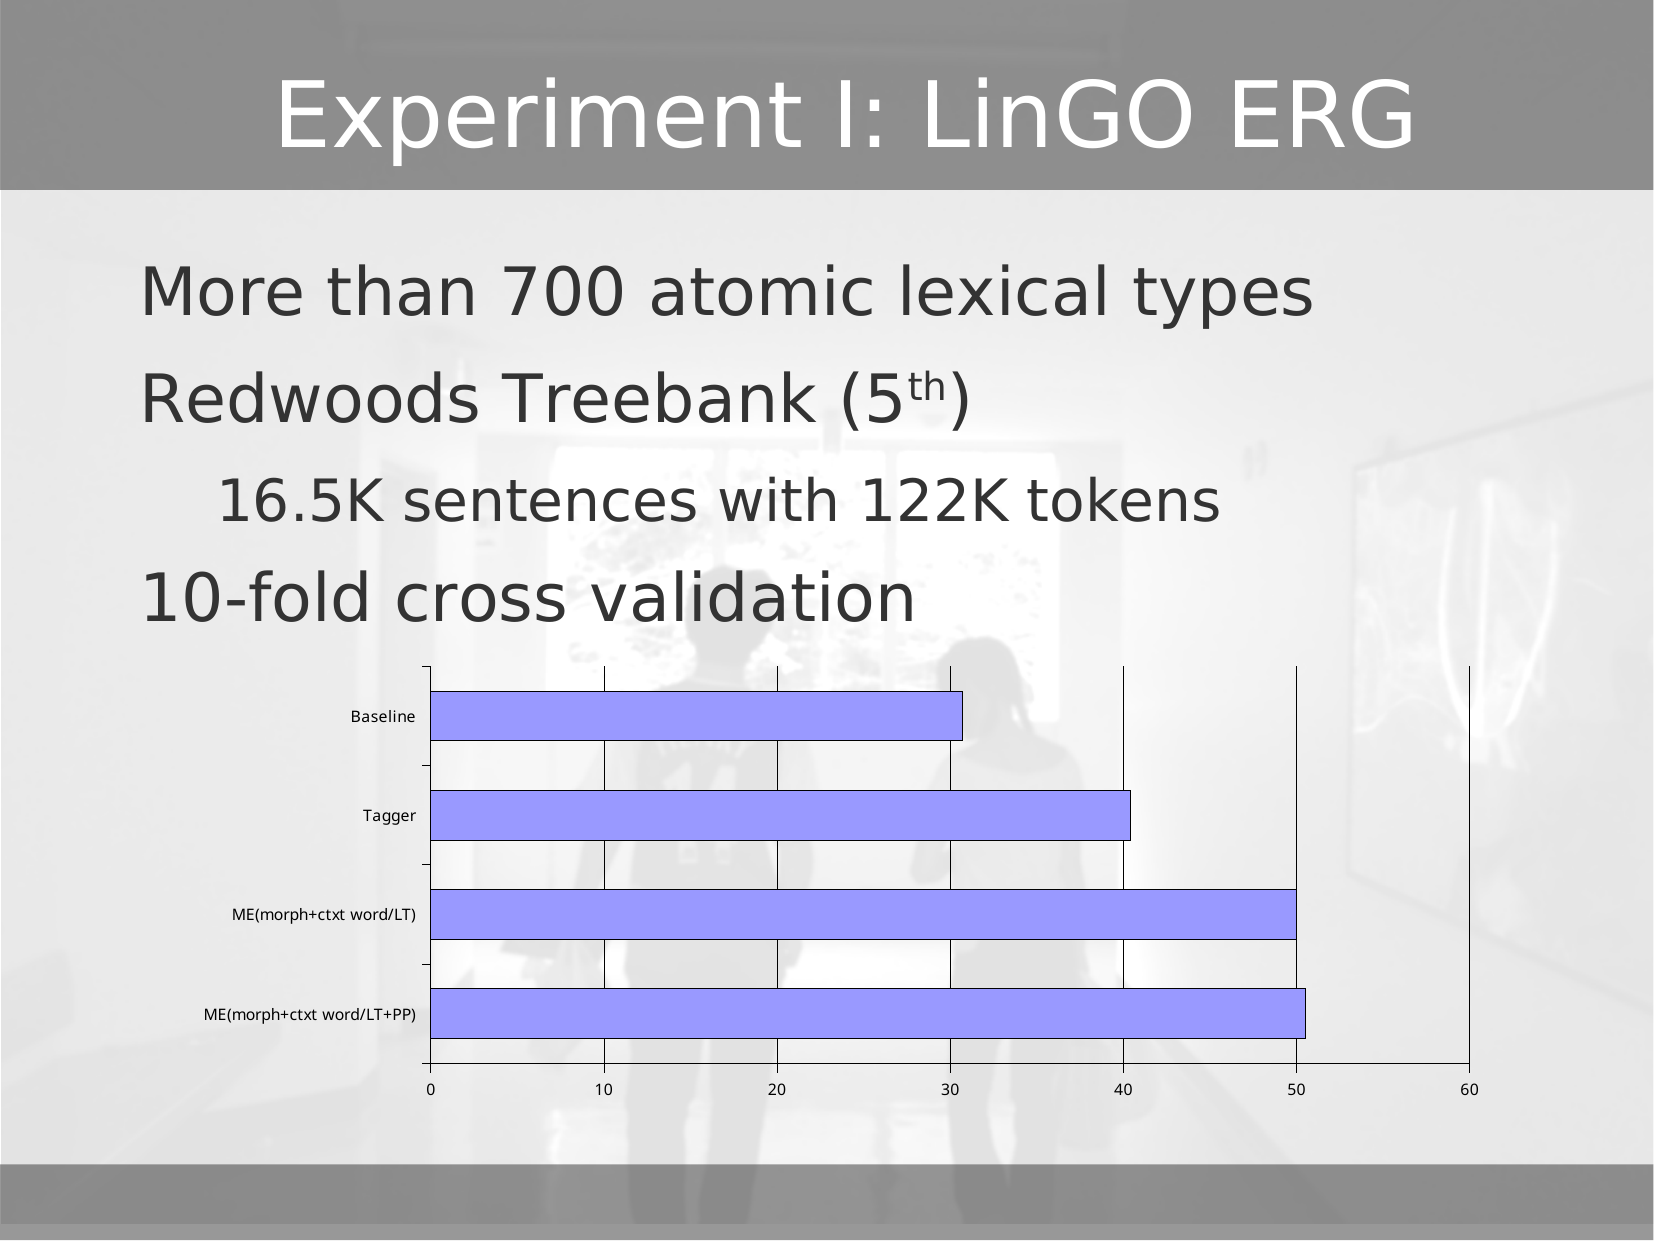

# Experiment I: LinGO ERG
More than 700 atomic lexical types
Redwoods Treebank (5th)
16.5K sentences with 122K tokens
10-fold cross validation
### Chart
| Category | Column 1 |
|---|---|
| Baseline | 30.7 |
| Tagger | 40.4 |
| ME(morph+ctxt word/LT) | 50.0 |
| ME(morph+ctxt word/LT+PP) | 50.5 |